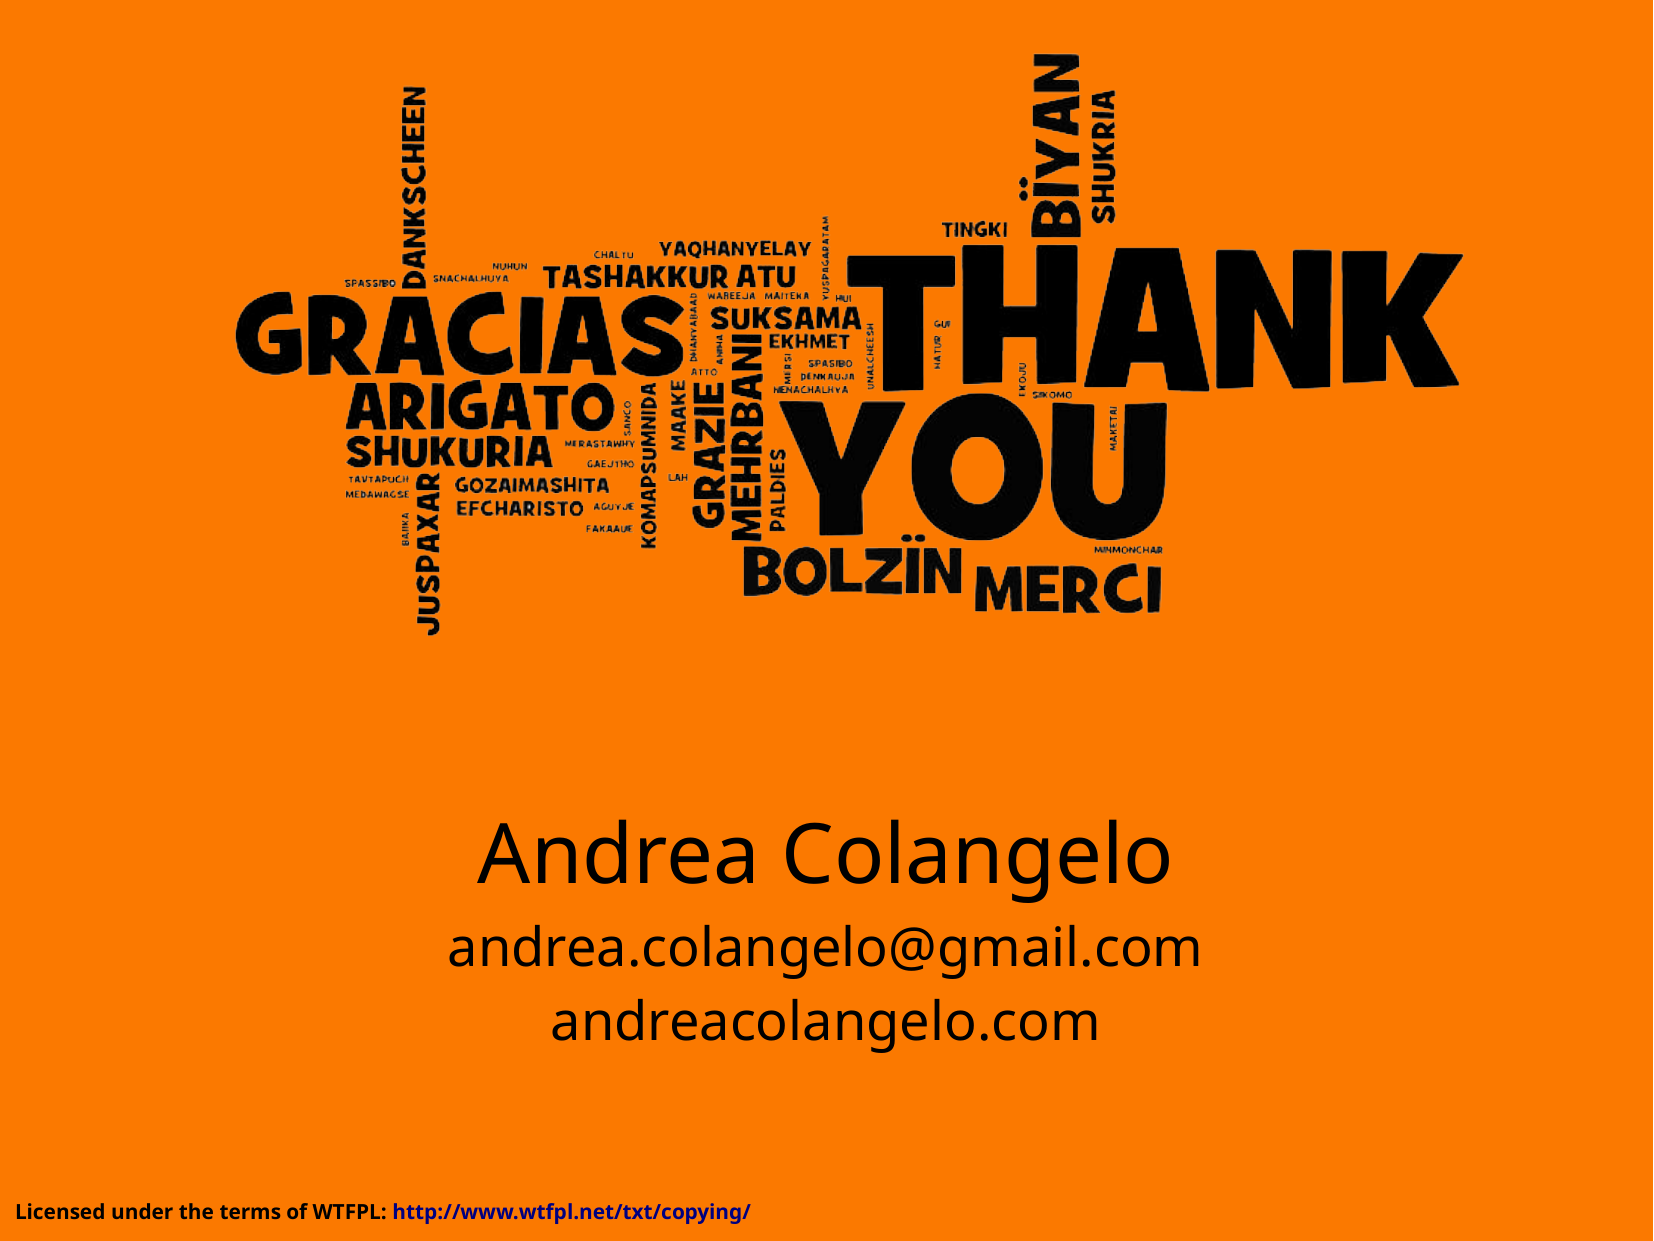

Andrea Colangelo
andrea.colangelo@gmail.com
andreacolangelo.com
Licensed under the terms of WTFPL: http://www.wtfpl.net/txt/copying/